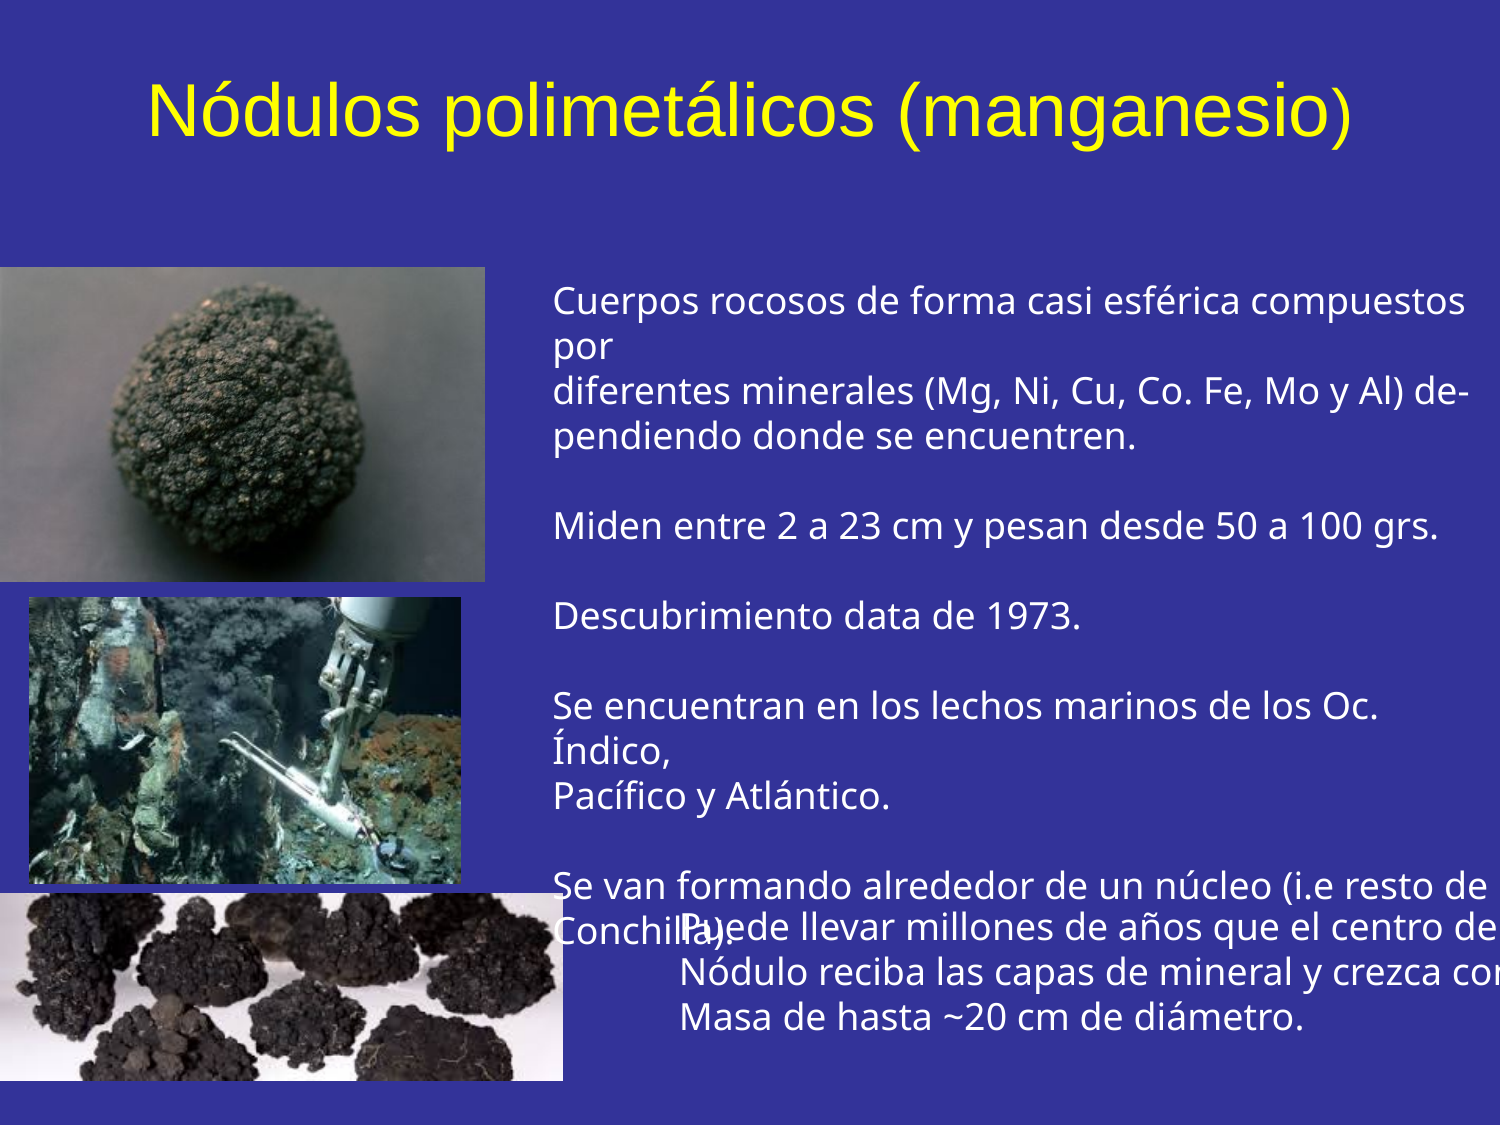

# Nódulos polimetálicos (manganesio)
Cuerpos rocosos de forma casi esférica compuestos por
diferentes minerales (Mg, Ni, Cu, Co. Fe, Mo y Al) de-
pendiendo donde se encuentren.
Miden entre 2 a 23 cm y pesan desde 50 a 100 grs.
Descubrimiento data de 1973.
Se encuentran en los lechos marinos de los Oc. Índico,
Pacífico y Atlántico.
Se van formando alrededor de un núcleo (i.e resto de
Conchilla).
Puede llevar millones de años que el centro del
Nódulo reciba las capas de mineral y crezca con
Masa de hasta ~20 cm de diámetro.